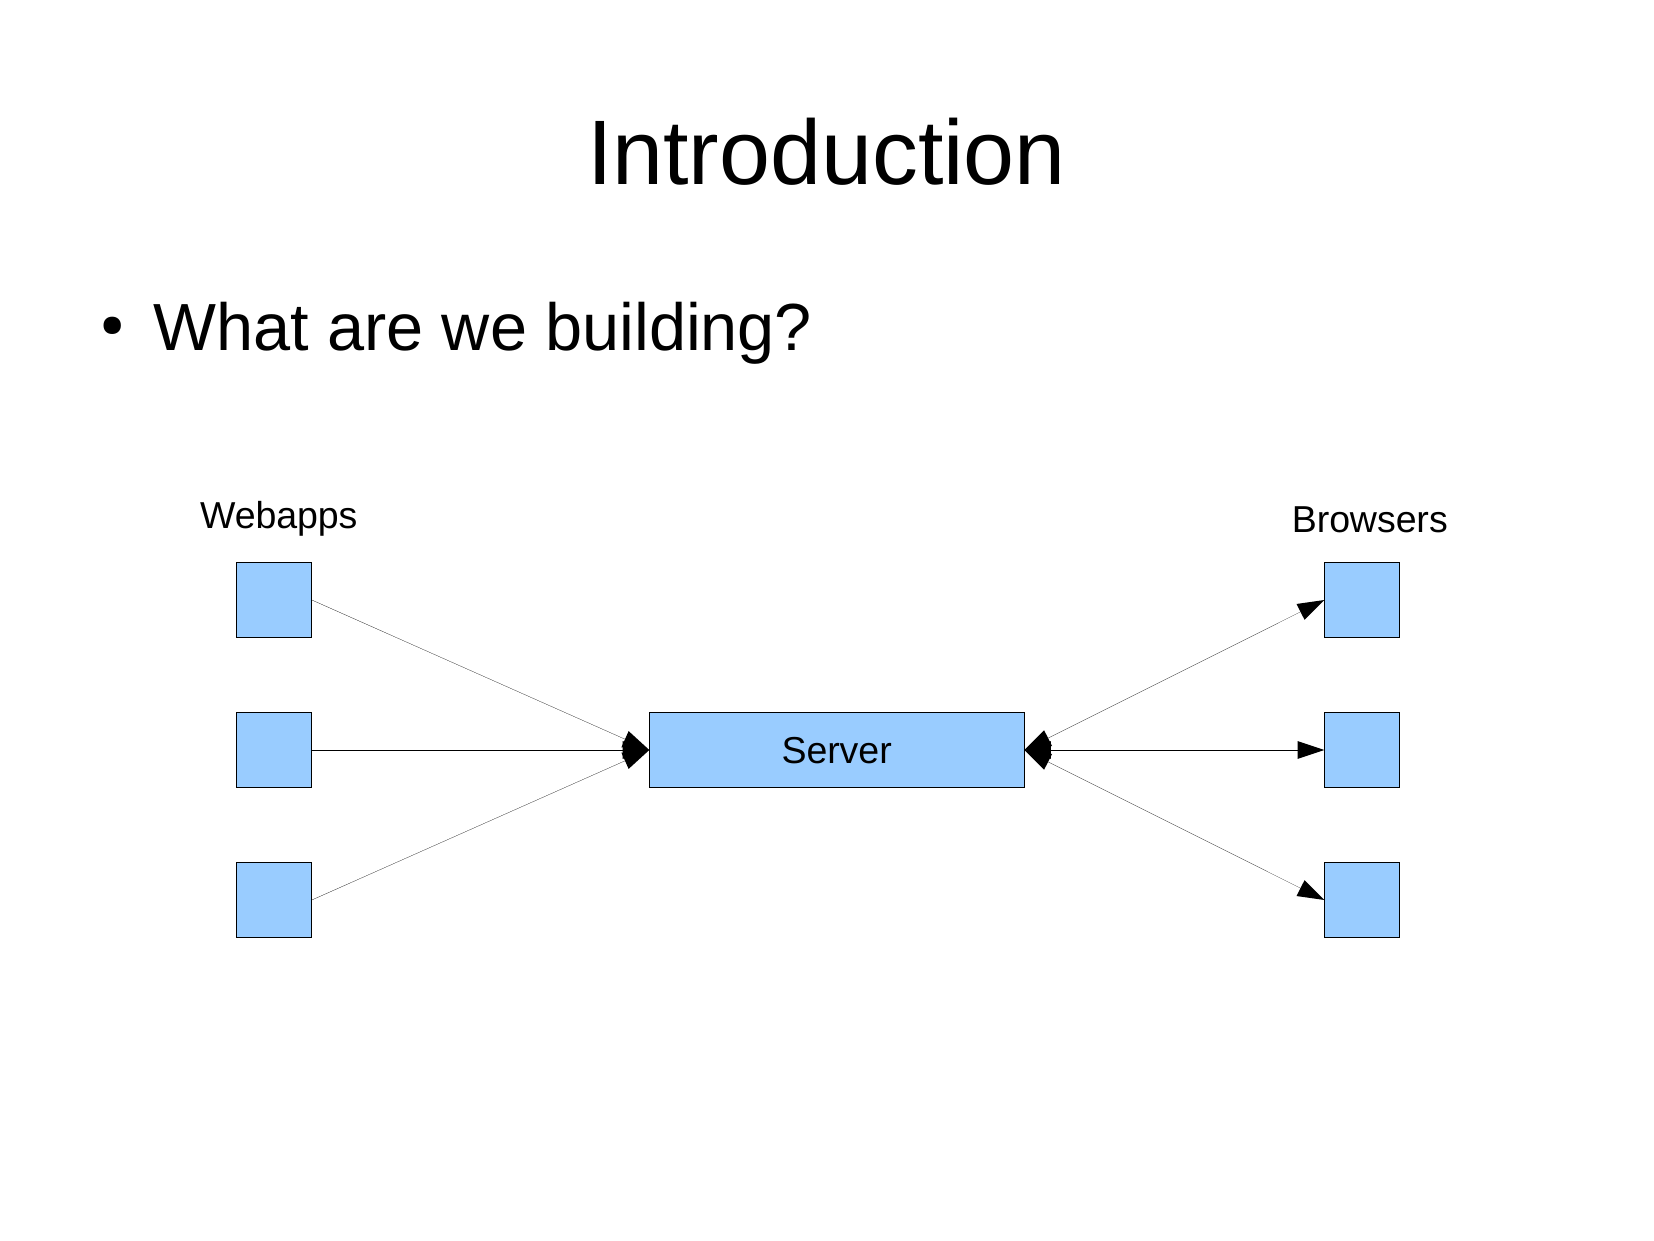

# Introduction
What are we building?
Webapps
Browsers
Server